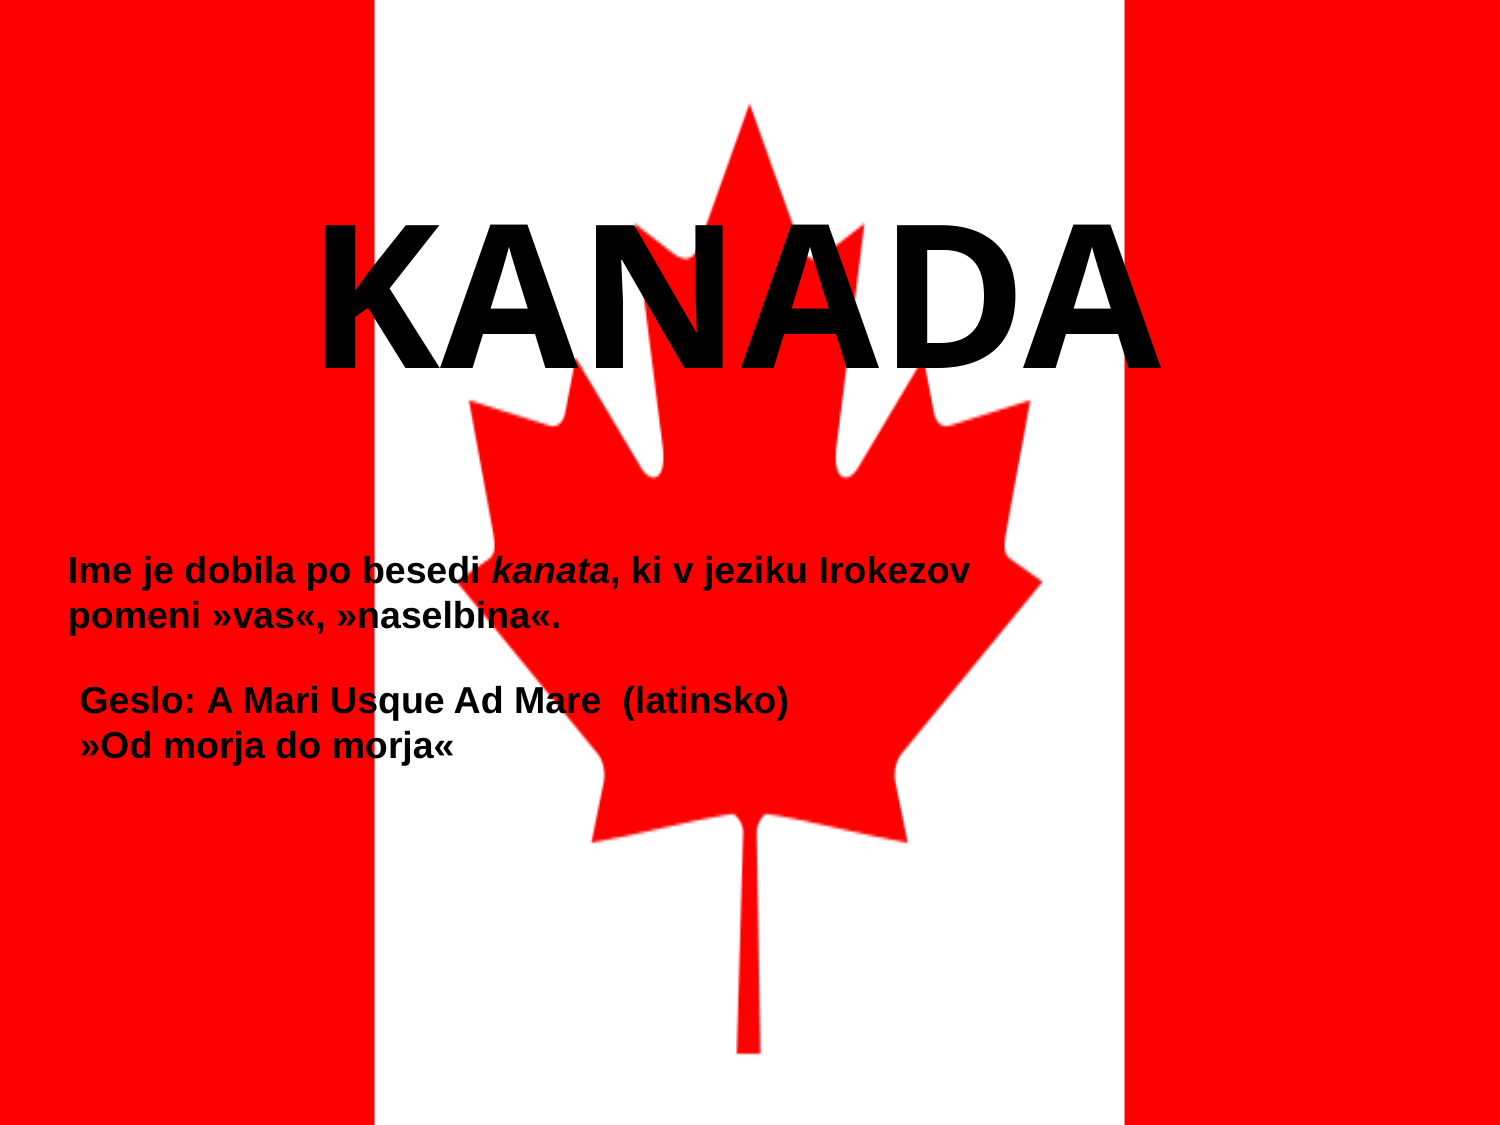

KANADA
#
Ime je dobila po besedi kanata, ki v jeziku Irokezov pomeni »vas«, »naselbina«.
Geslo: A Mari Usque Ad Mare  (latinsko)
»Od morja do morja«